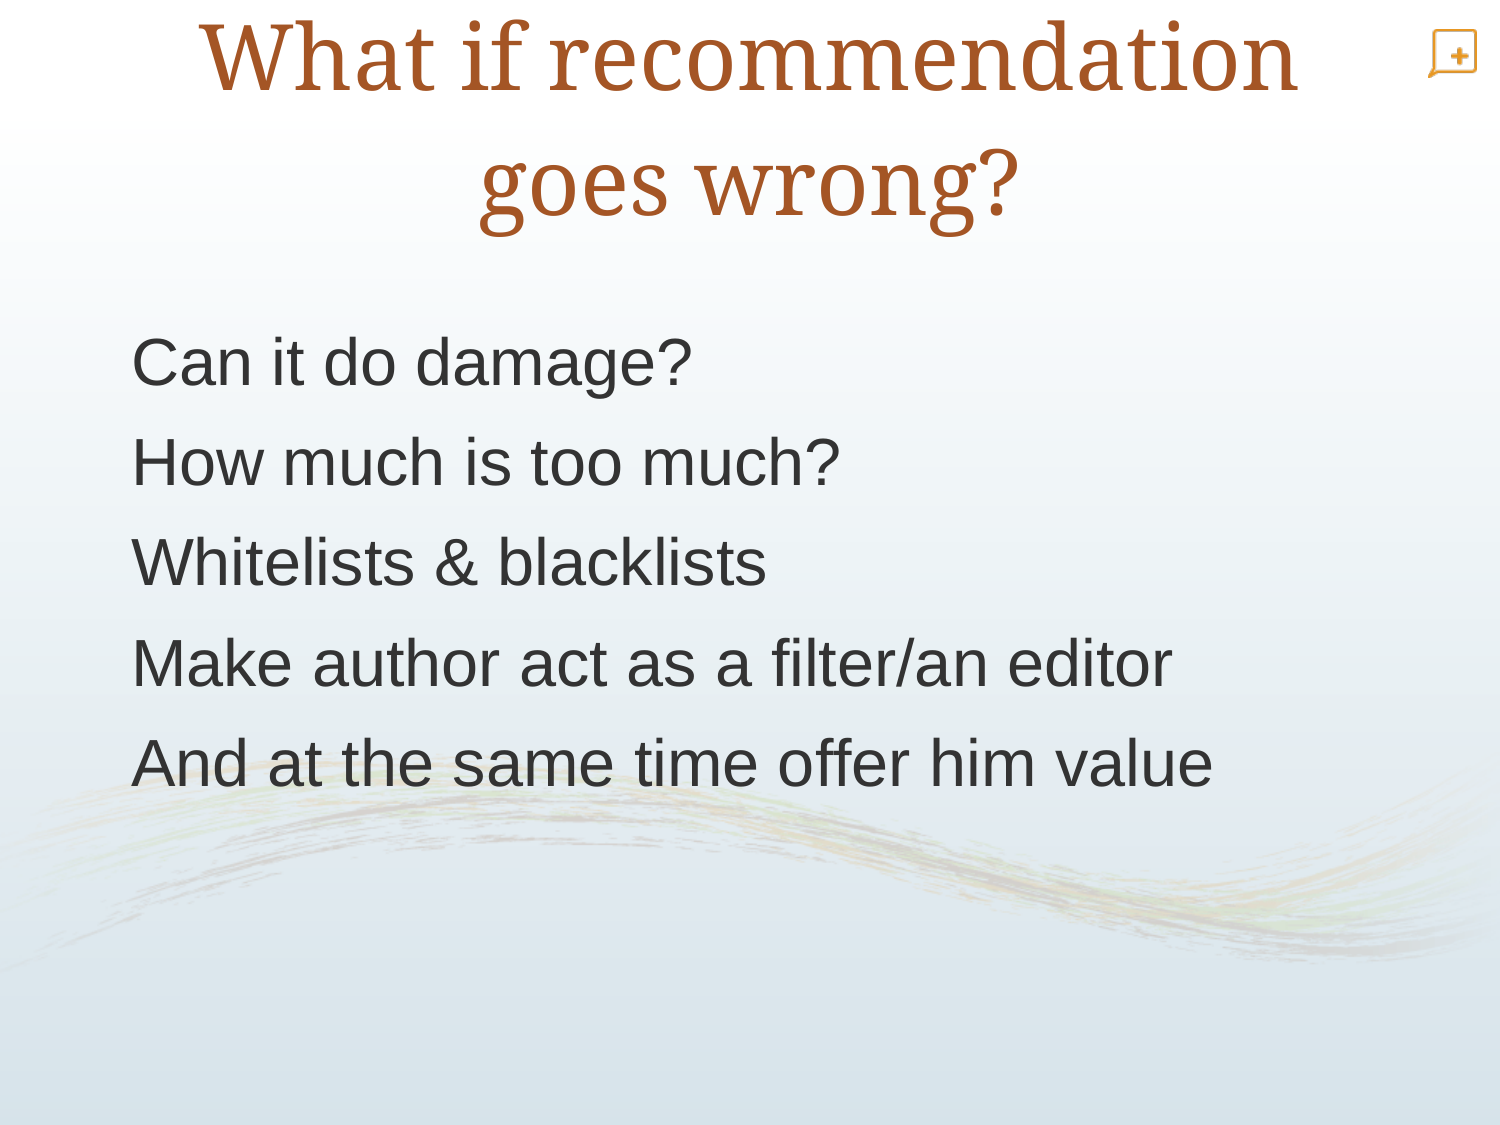

# What if recommendation goes wrong?
 Can it do damage?
 How much is too much?
 Whitelists & blacklists
 Make author act as a filter/an editor
 And at the same time offer him value